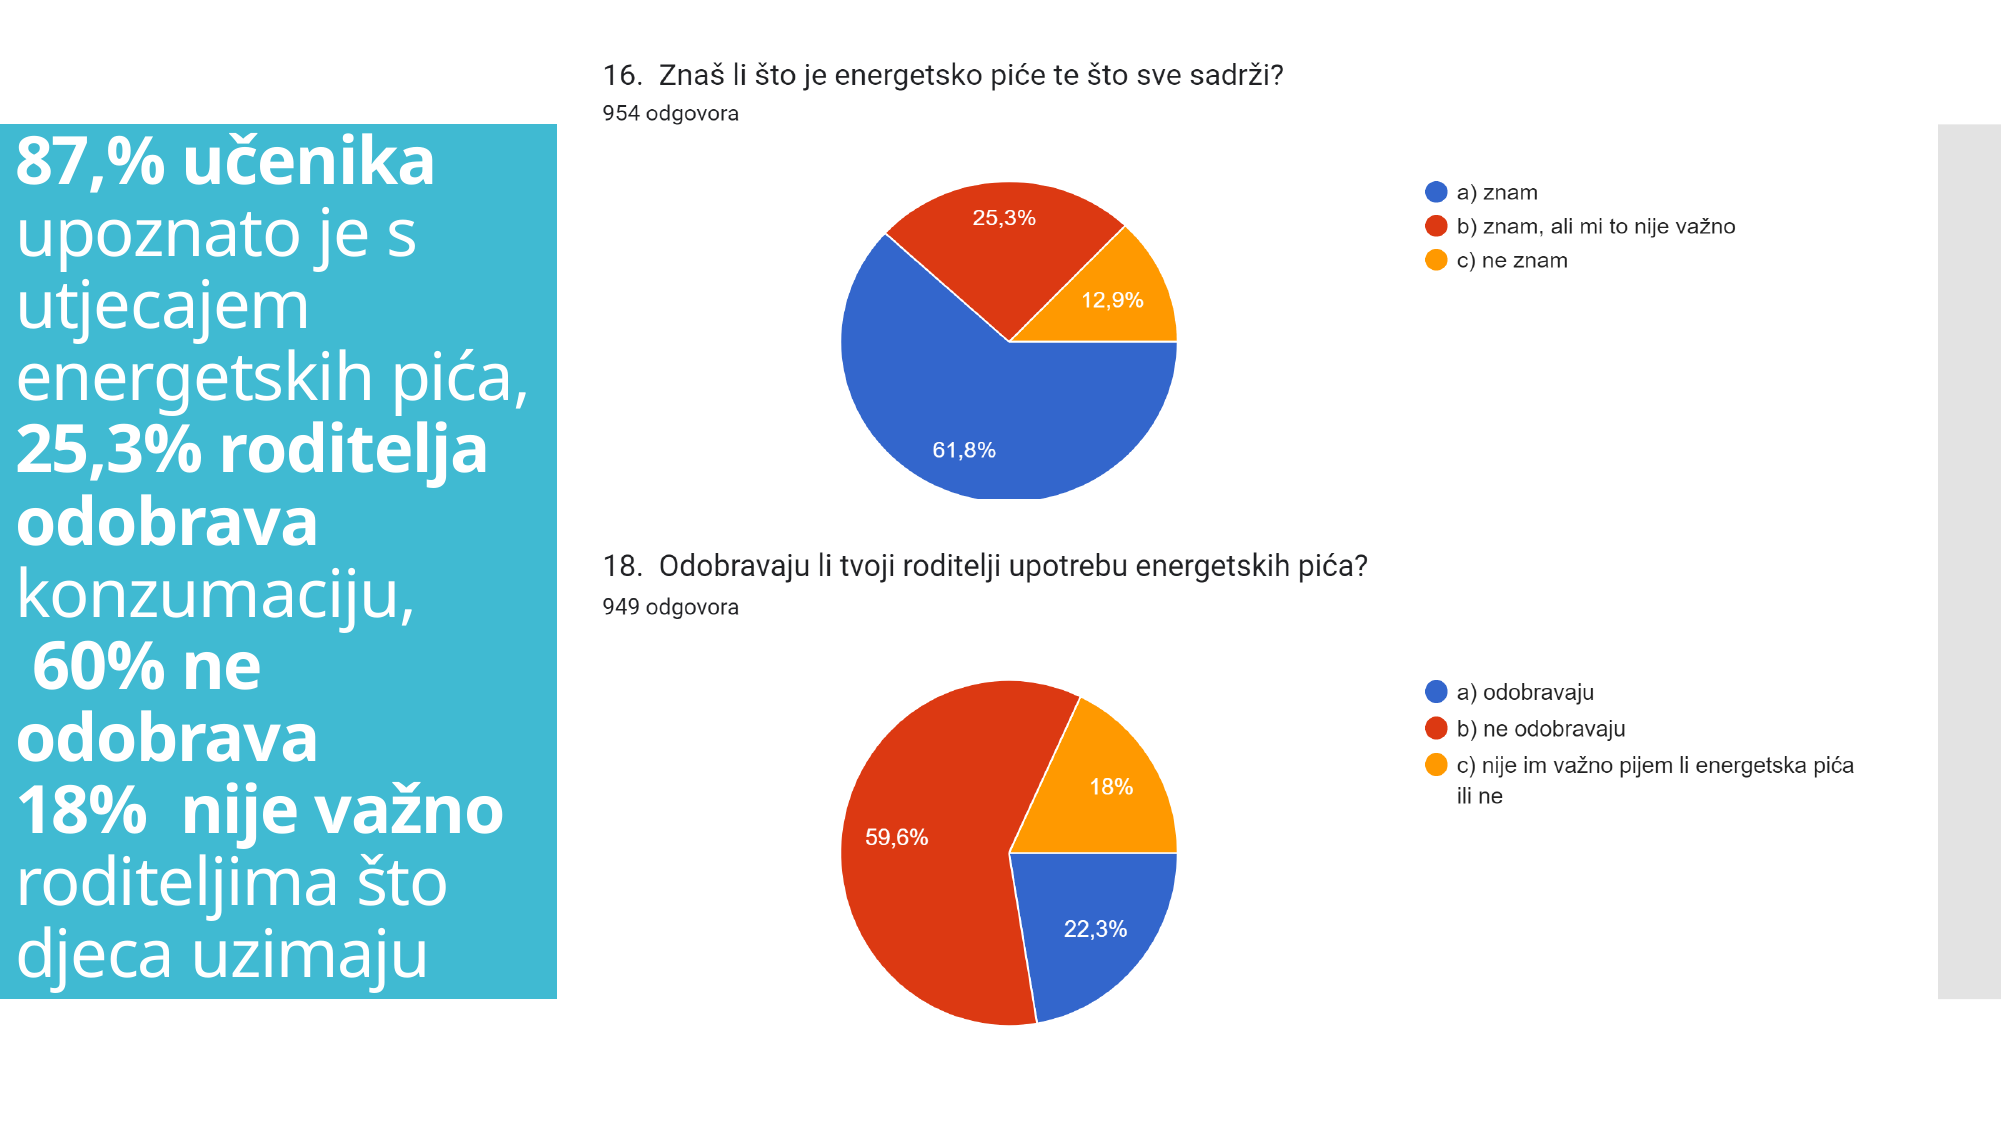

# 87,% učenika upoznato je s utjecajem energetskih pića, 25,3% roditelja odobrava konzumaciju, 60% ne odobrava 18% nije važno roditeljima što djeca uzimaju